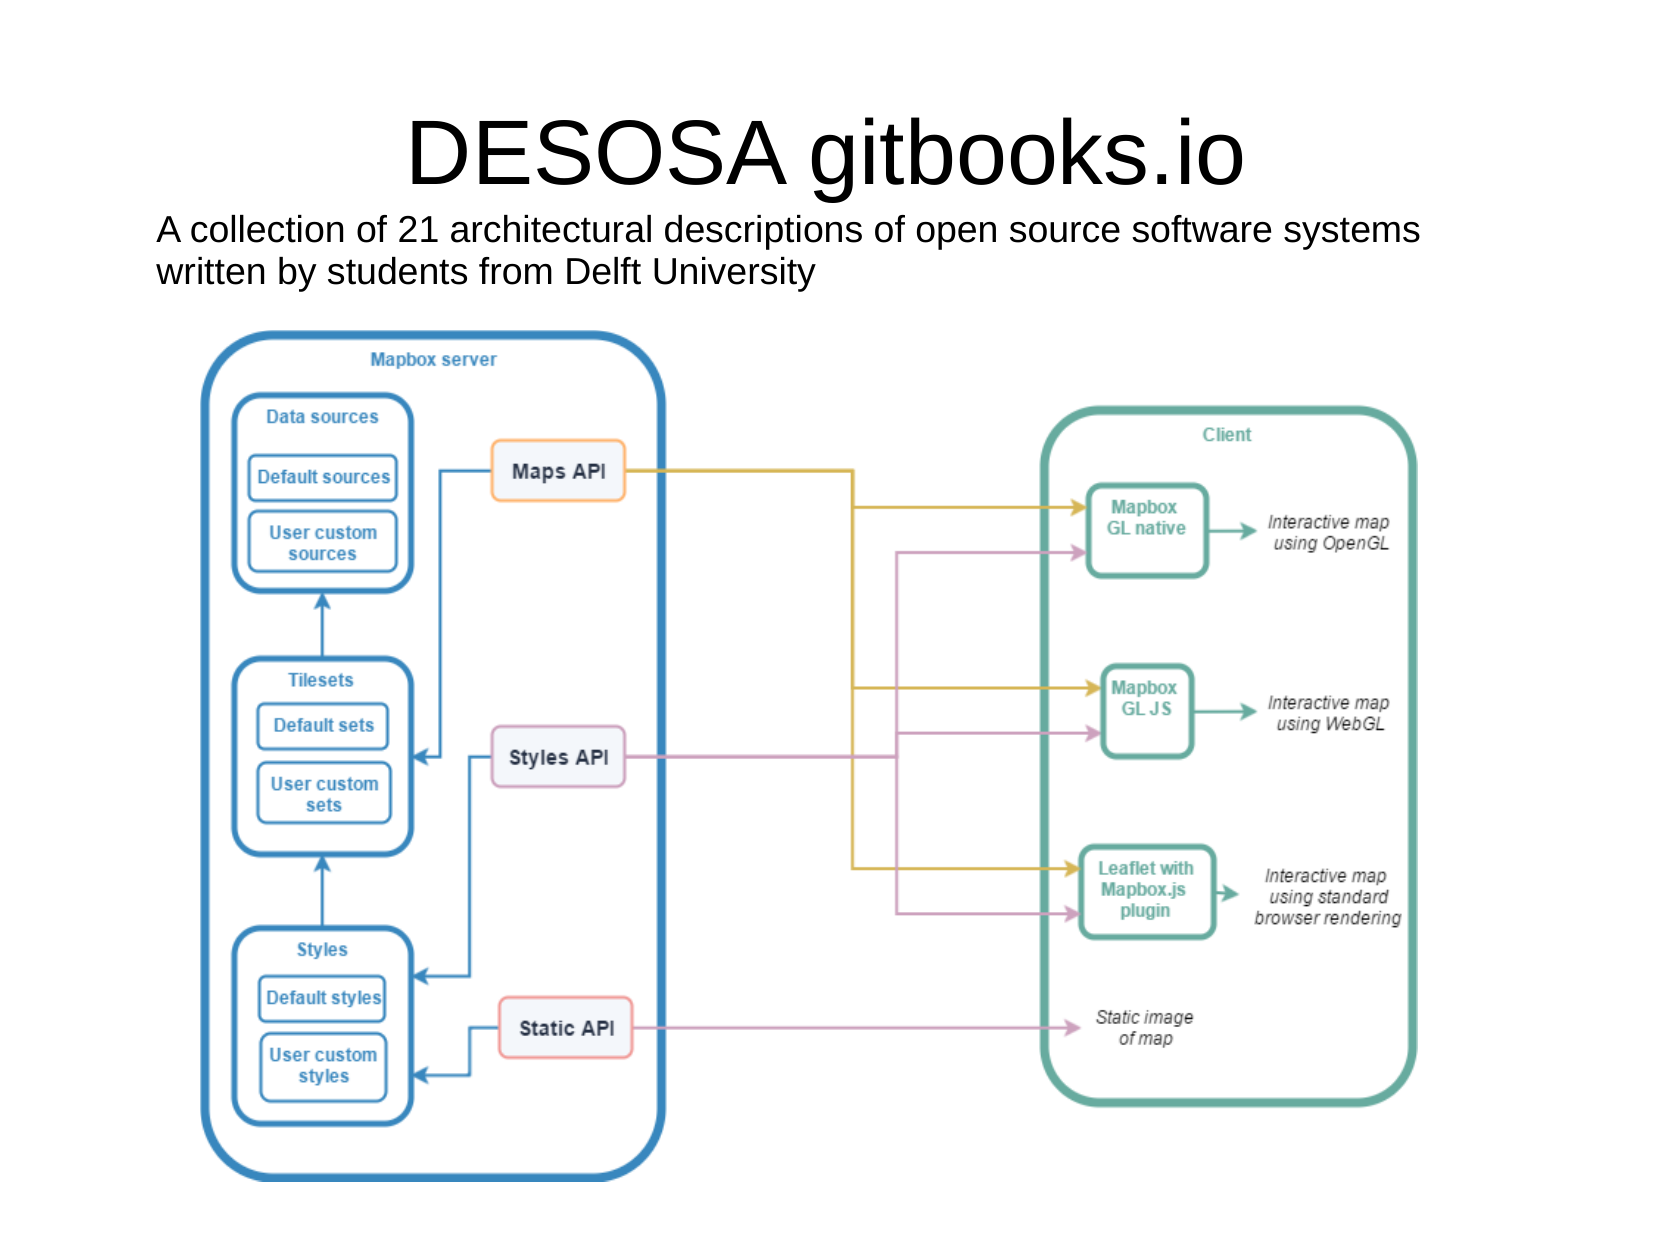

# DESOSA gitbooks.io
A collection of 21 architectural descriptions of open source software systems written by students from Delft University